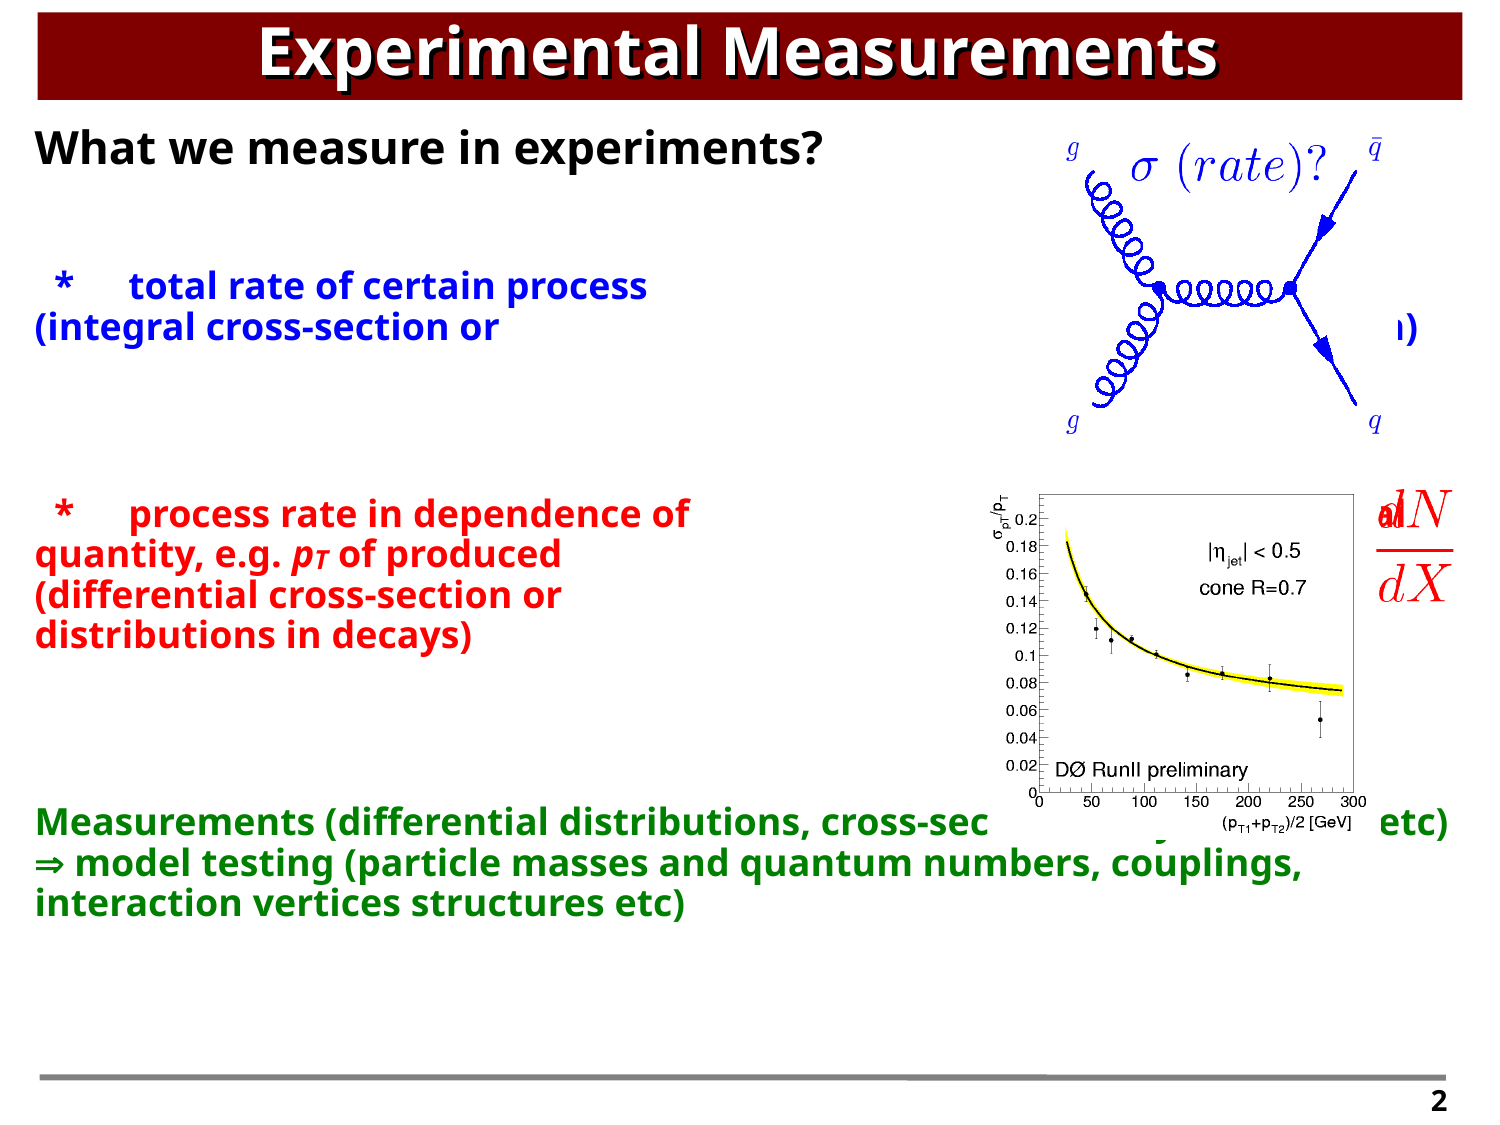

Experimental Measurements
# What we measure in experiments?
 *	total rate of certain process 		 	 	(integral cross-section or 	decay width)
 *	process rate in dependence of 	physical quantity, e.g. pT of produced 		 	particles (differential cross-section or 		differential distributions in decays)
Measurements (differential distributions, cross-sections, asymmetries, etc) Þ model testing (particle masses and quantum numbers, couplings, interaction vertices structures etc)